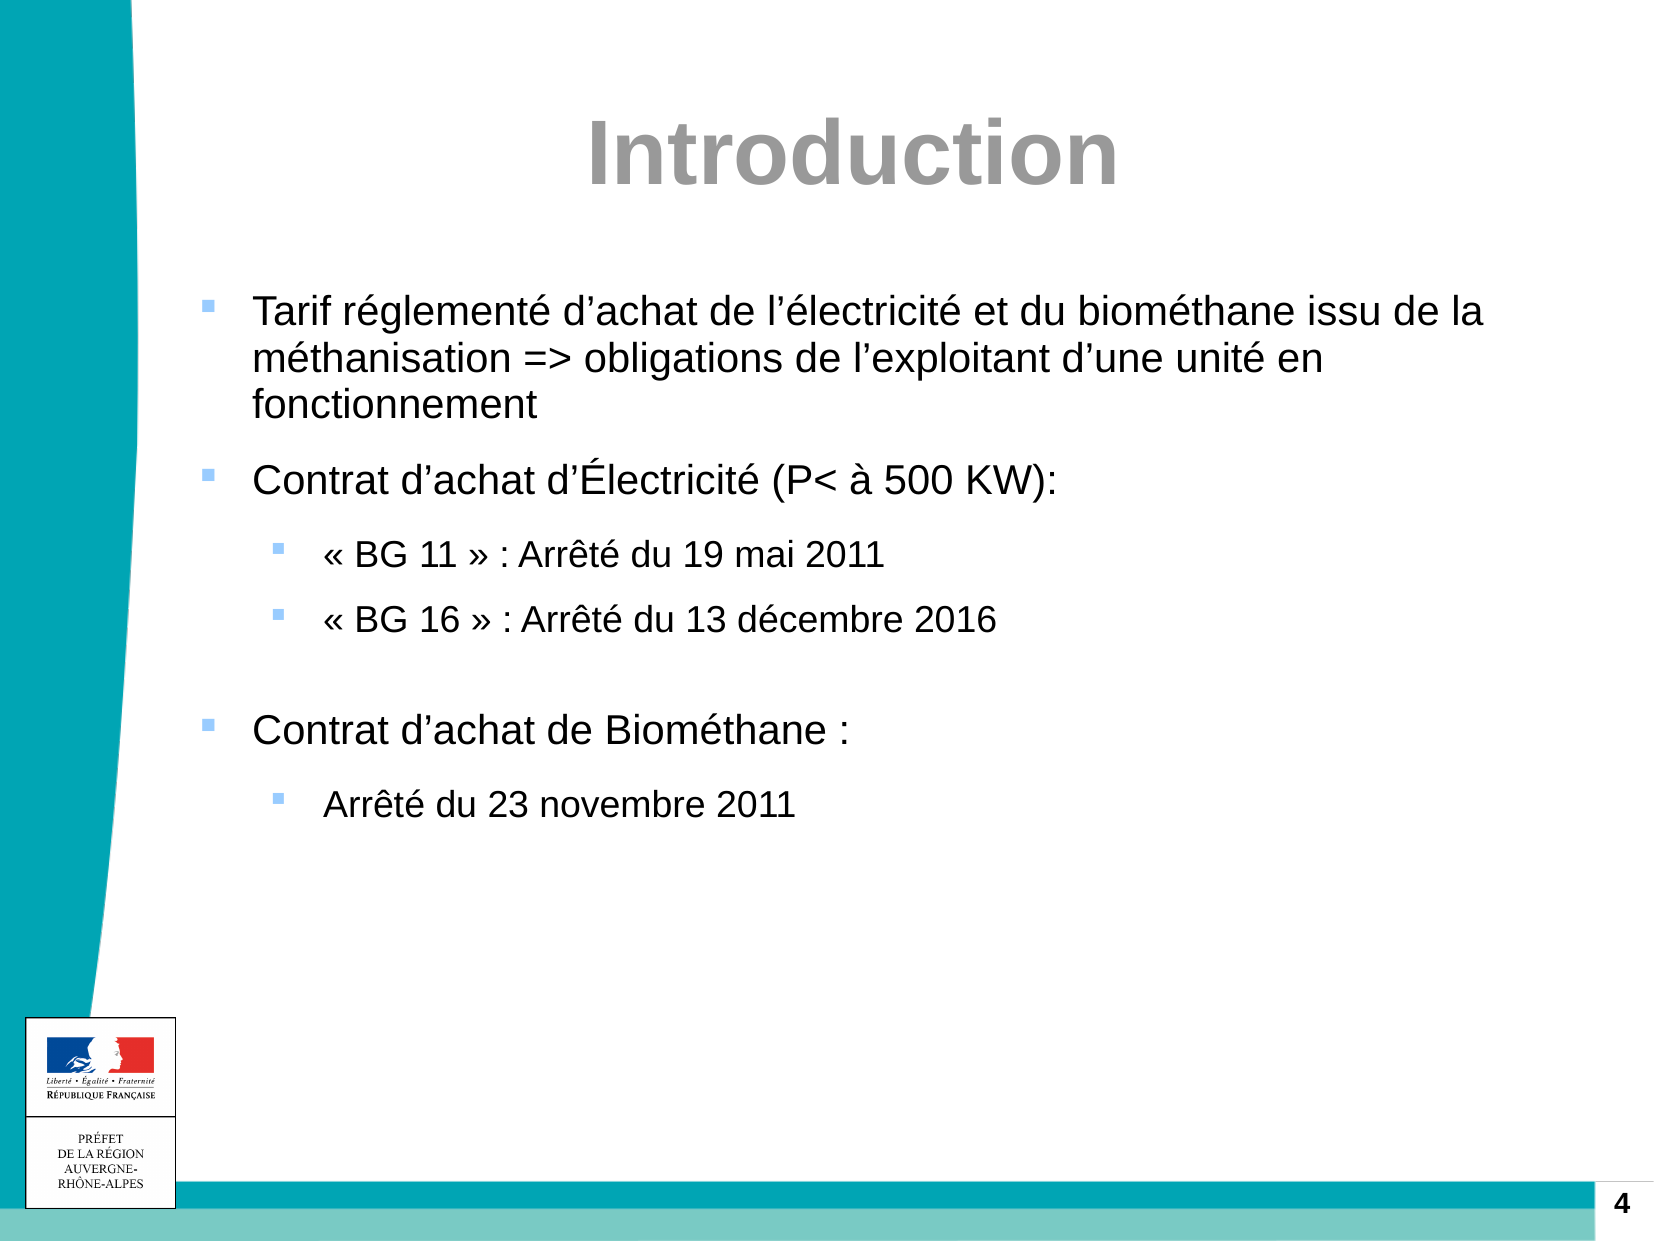

# Introduction
Tarif réglementé d’achat de l’électricité et du biométhane issu de la méthanisation => obligations de l’exploitant d’une unité en fonctionnement
Contrat d’achat d’Électricité (P< à 500 KW):
« BG 11 » : Arrêté du 19 mai 2011
« BG 16 » : Arrêté du 13 décembre 2016
Contrat d’achat de Biométhane :
Arrêté du 23 novembre 2011
4